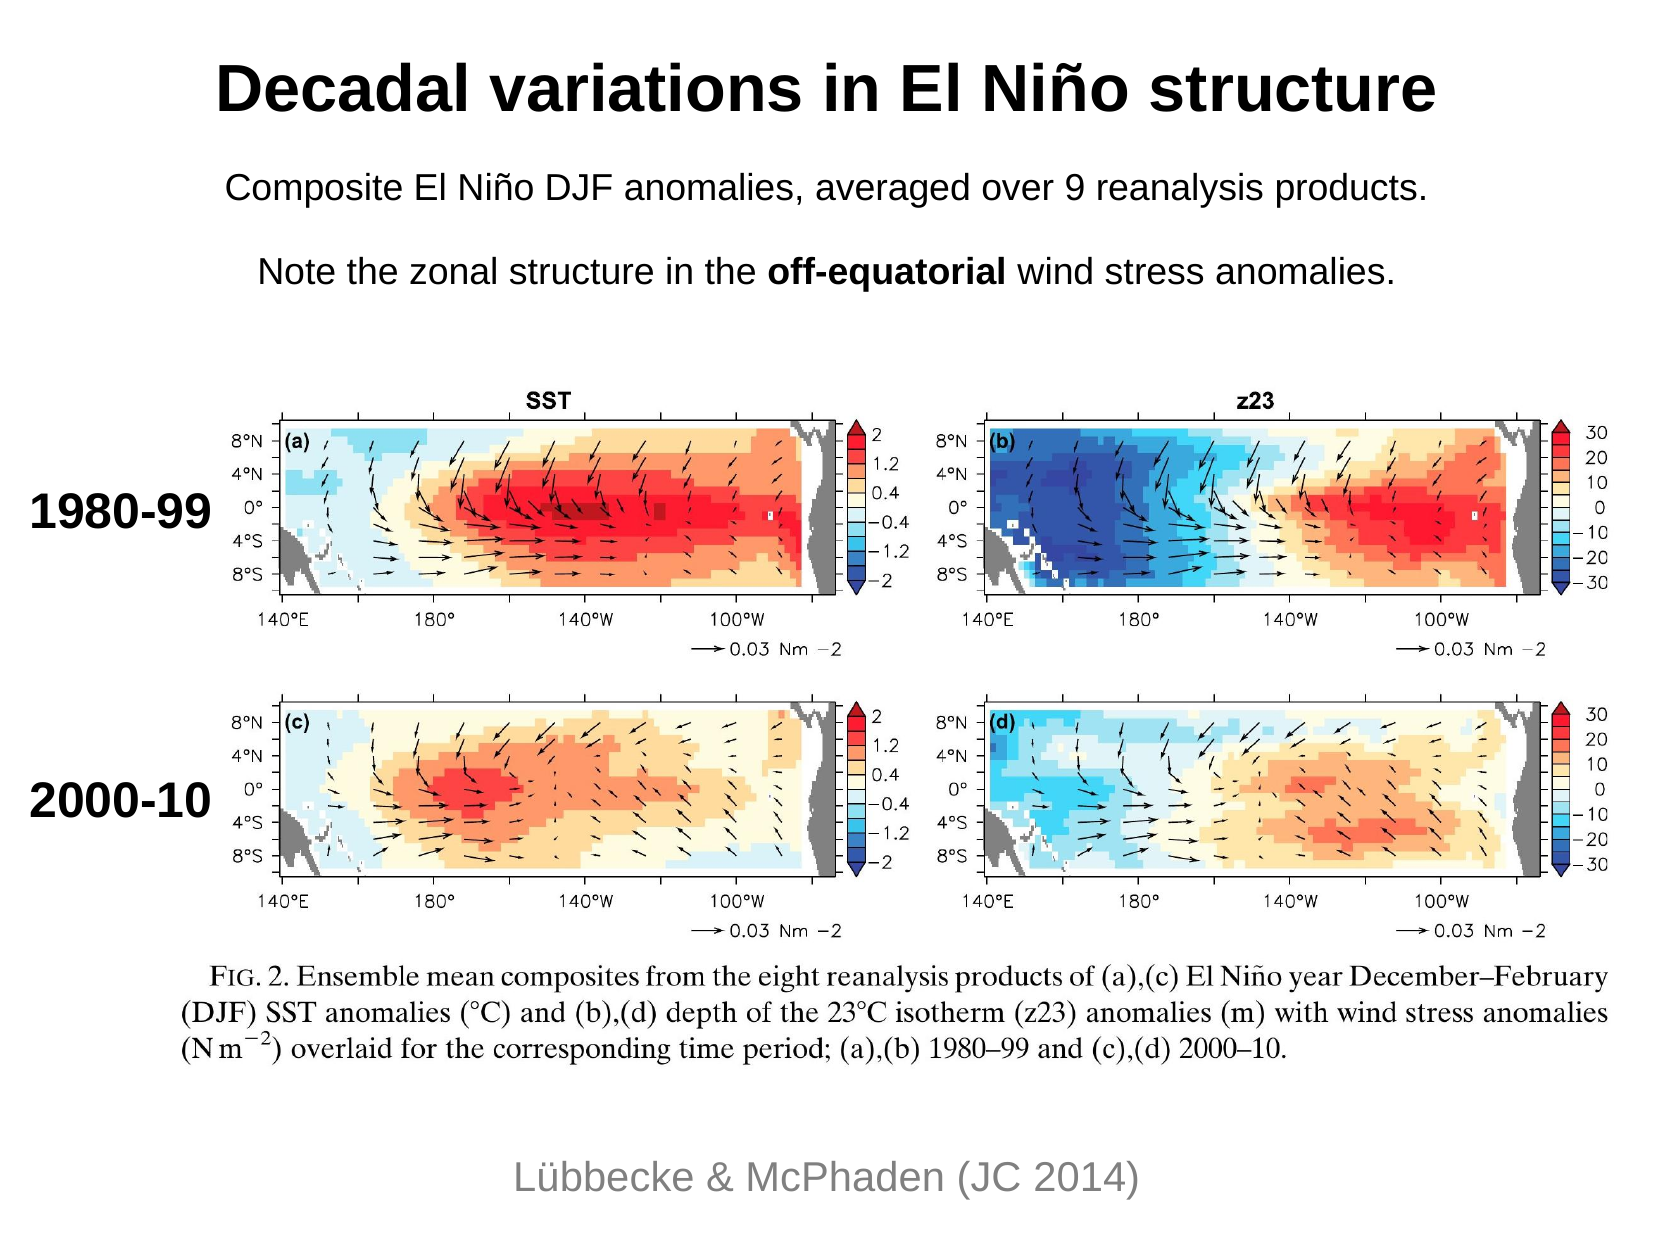

Decadal variations in El Niño structure
Composite El Niño DJF anomalies, averaged over 9 reanalysis products.
Note the zonal structure in the off-equatorial wind stress anomalies.
1980-99
2000-10
Lübbecke & McPhaden (JC 2014)